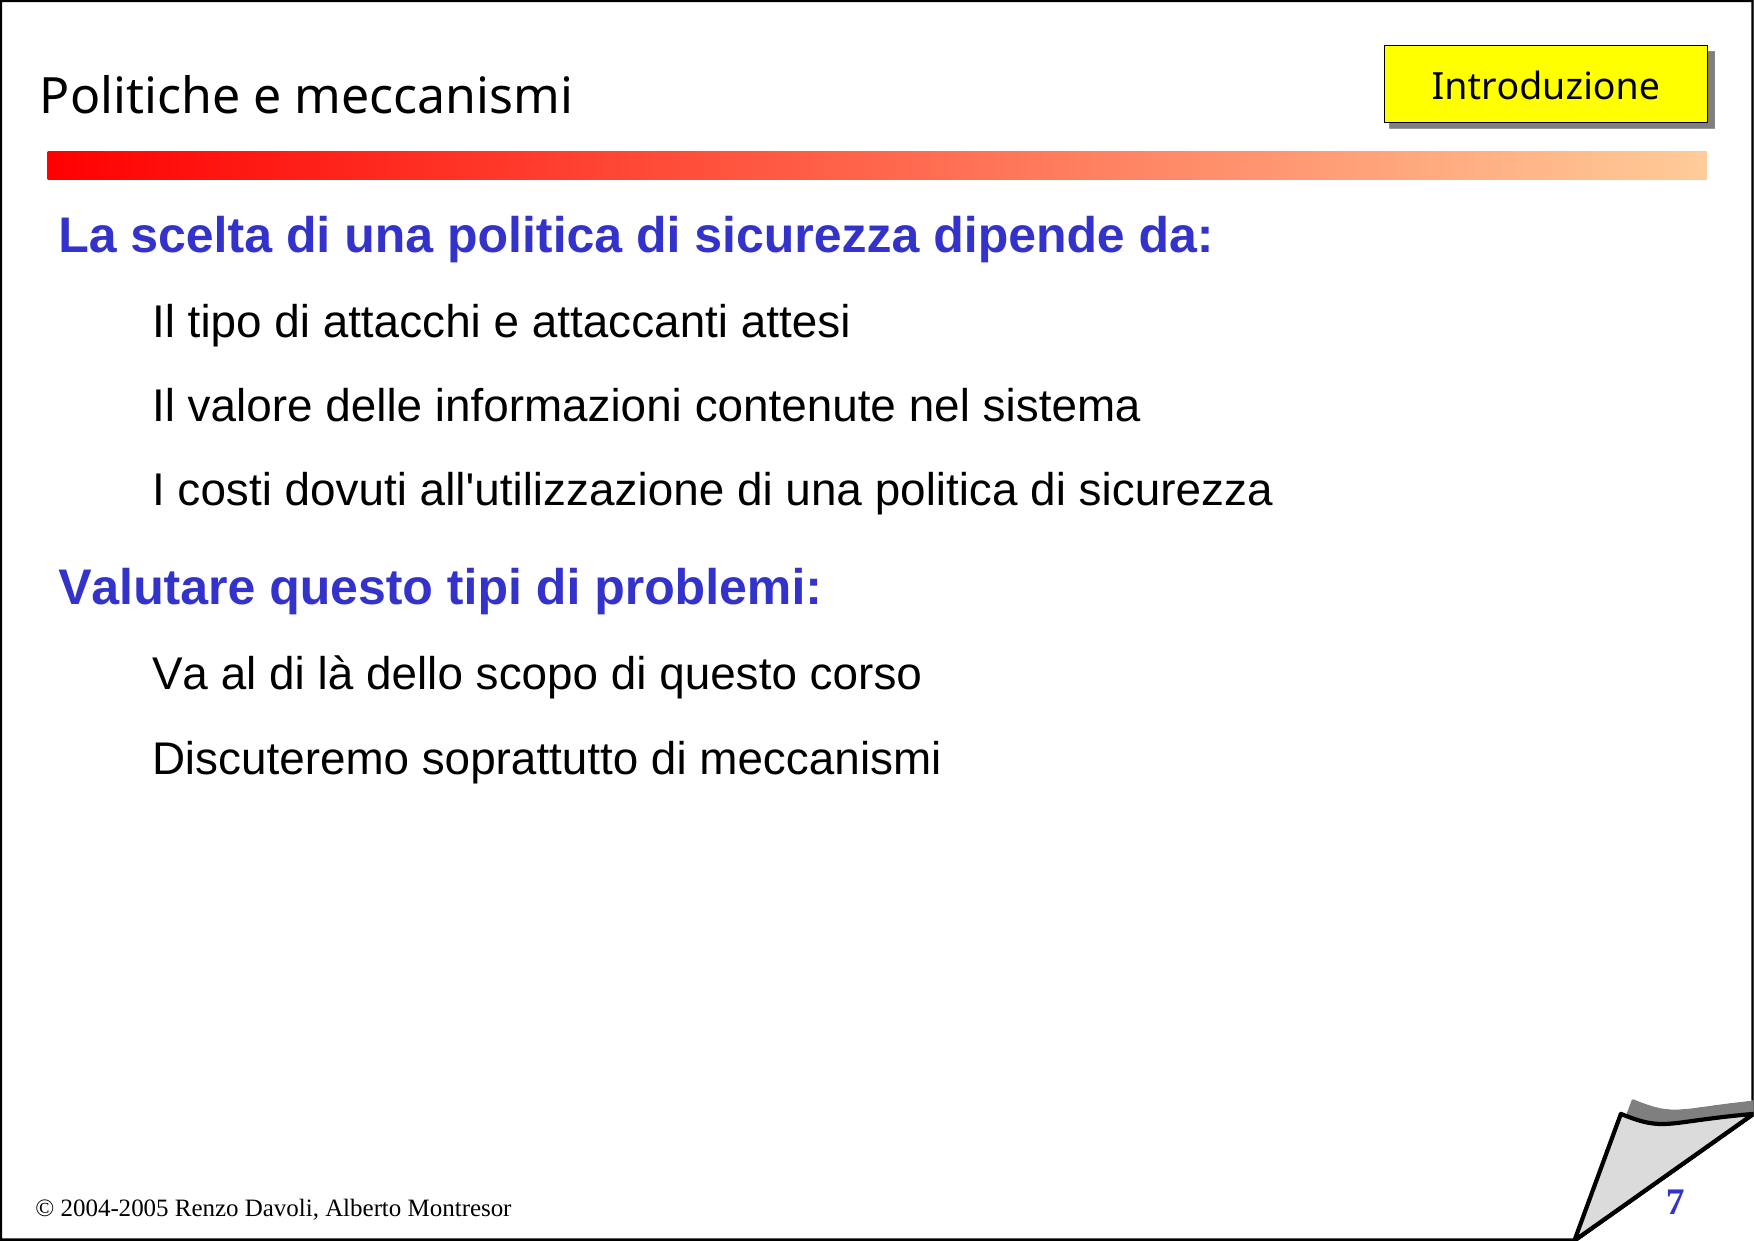

Introduzione
# Politiche e meccanismi
La scelta di una politica di sicurezza dipende da:
Il tipo di attacchi e attaccanti attesi
Il valore delle informazioni contenute nel sistema
I costi dovuti all'utilizzazione di una politica di sicurezza
Valutare questo tipi di problemi:
Va al di là dello scopo di questo corso
Discuteremo soprattutto di meccanismi